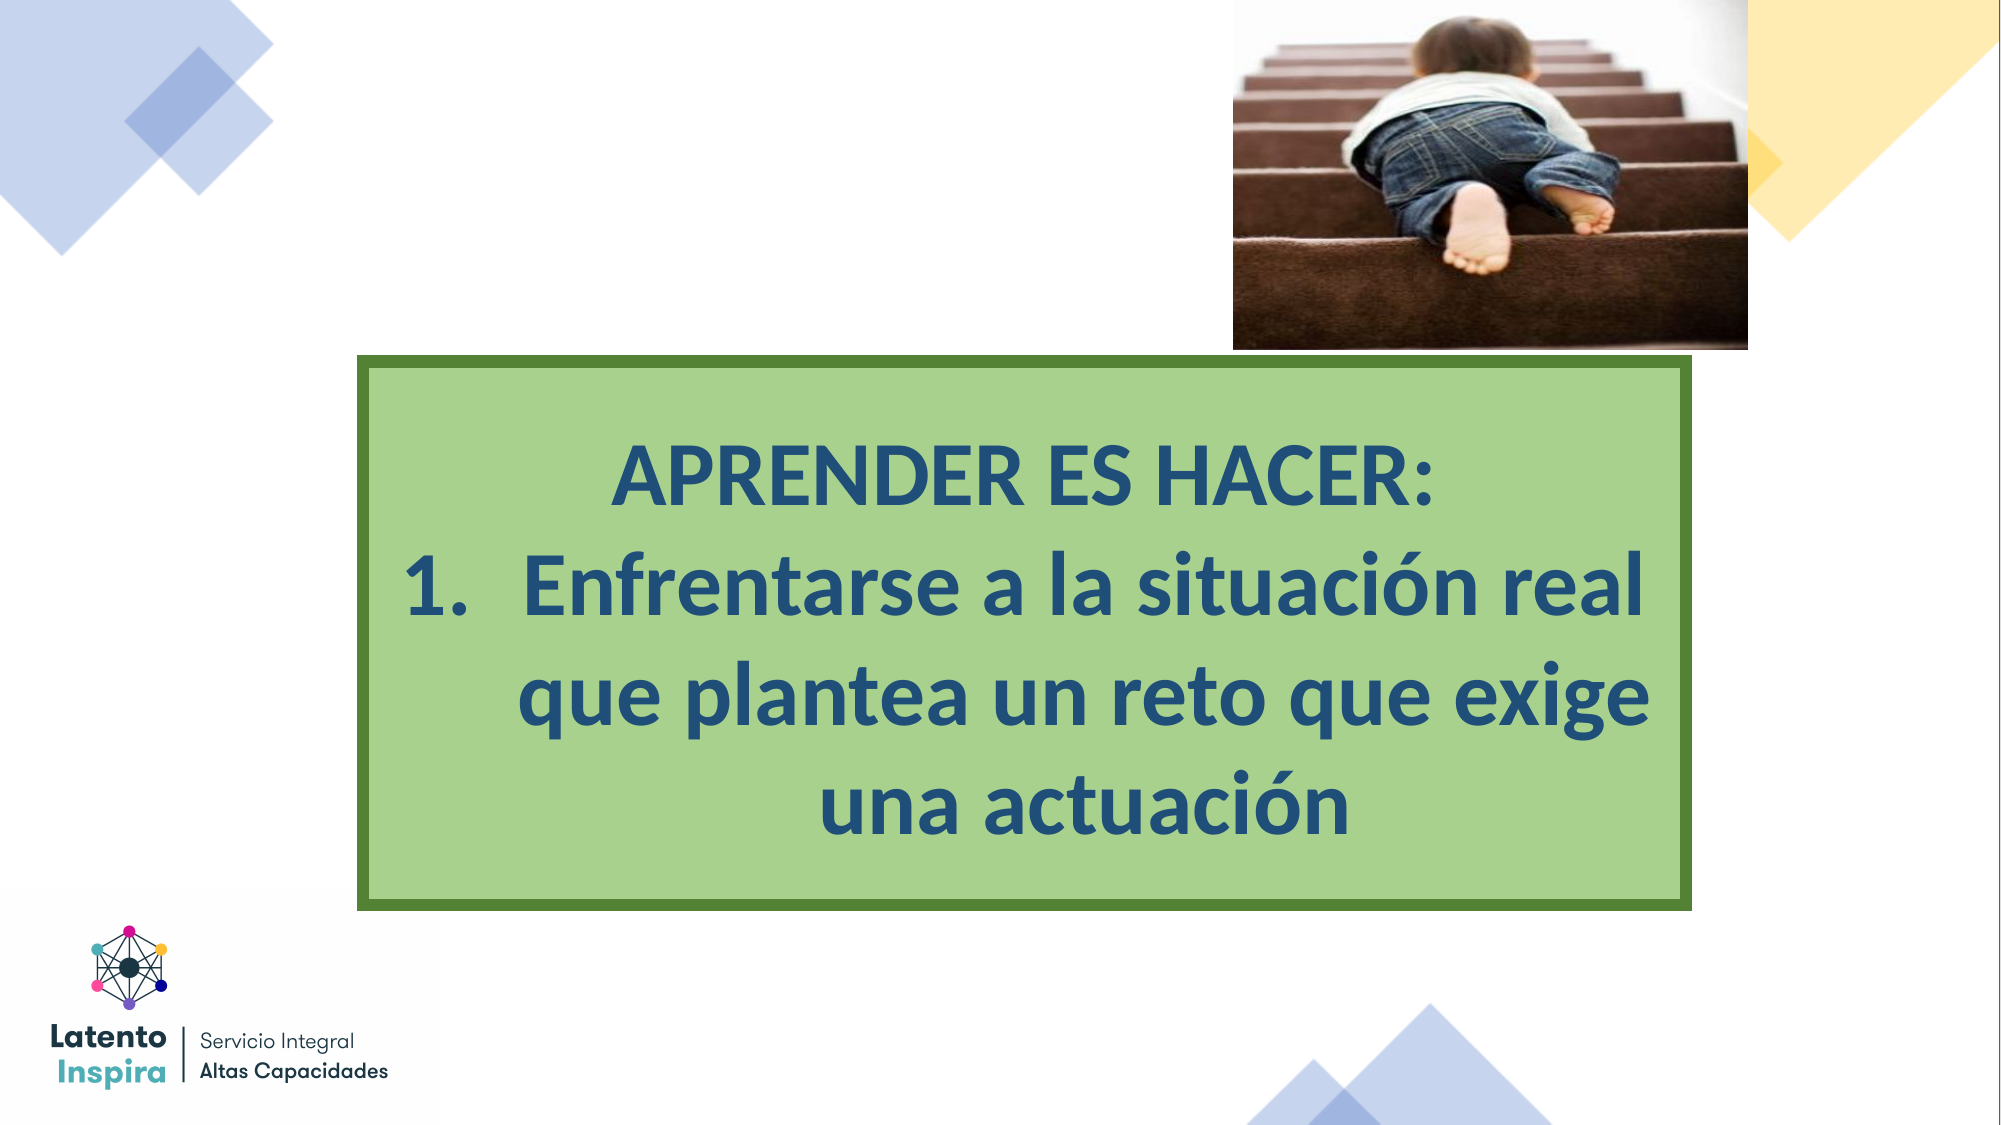

APRENDER ES HACER:
Enfrentarse a la situación real que plantea un reto que exige una actuación